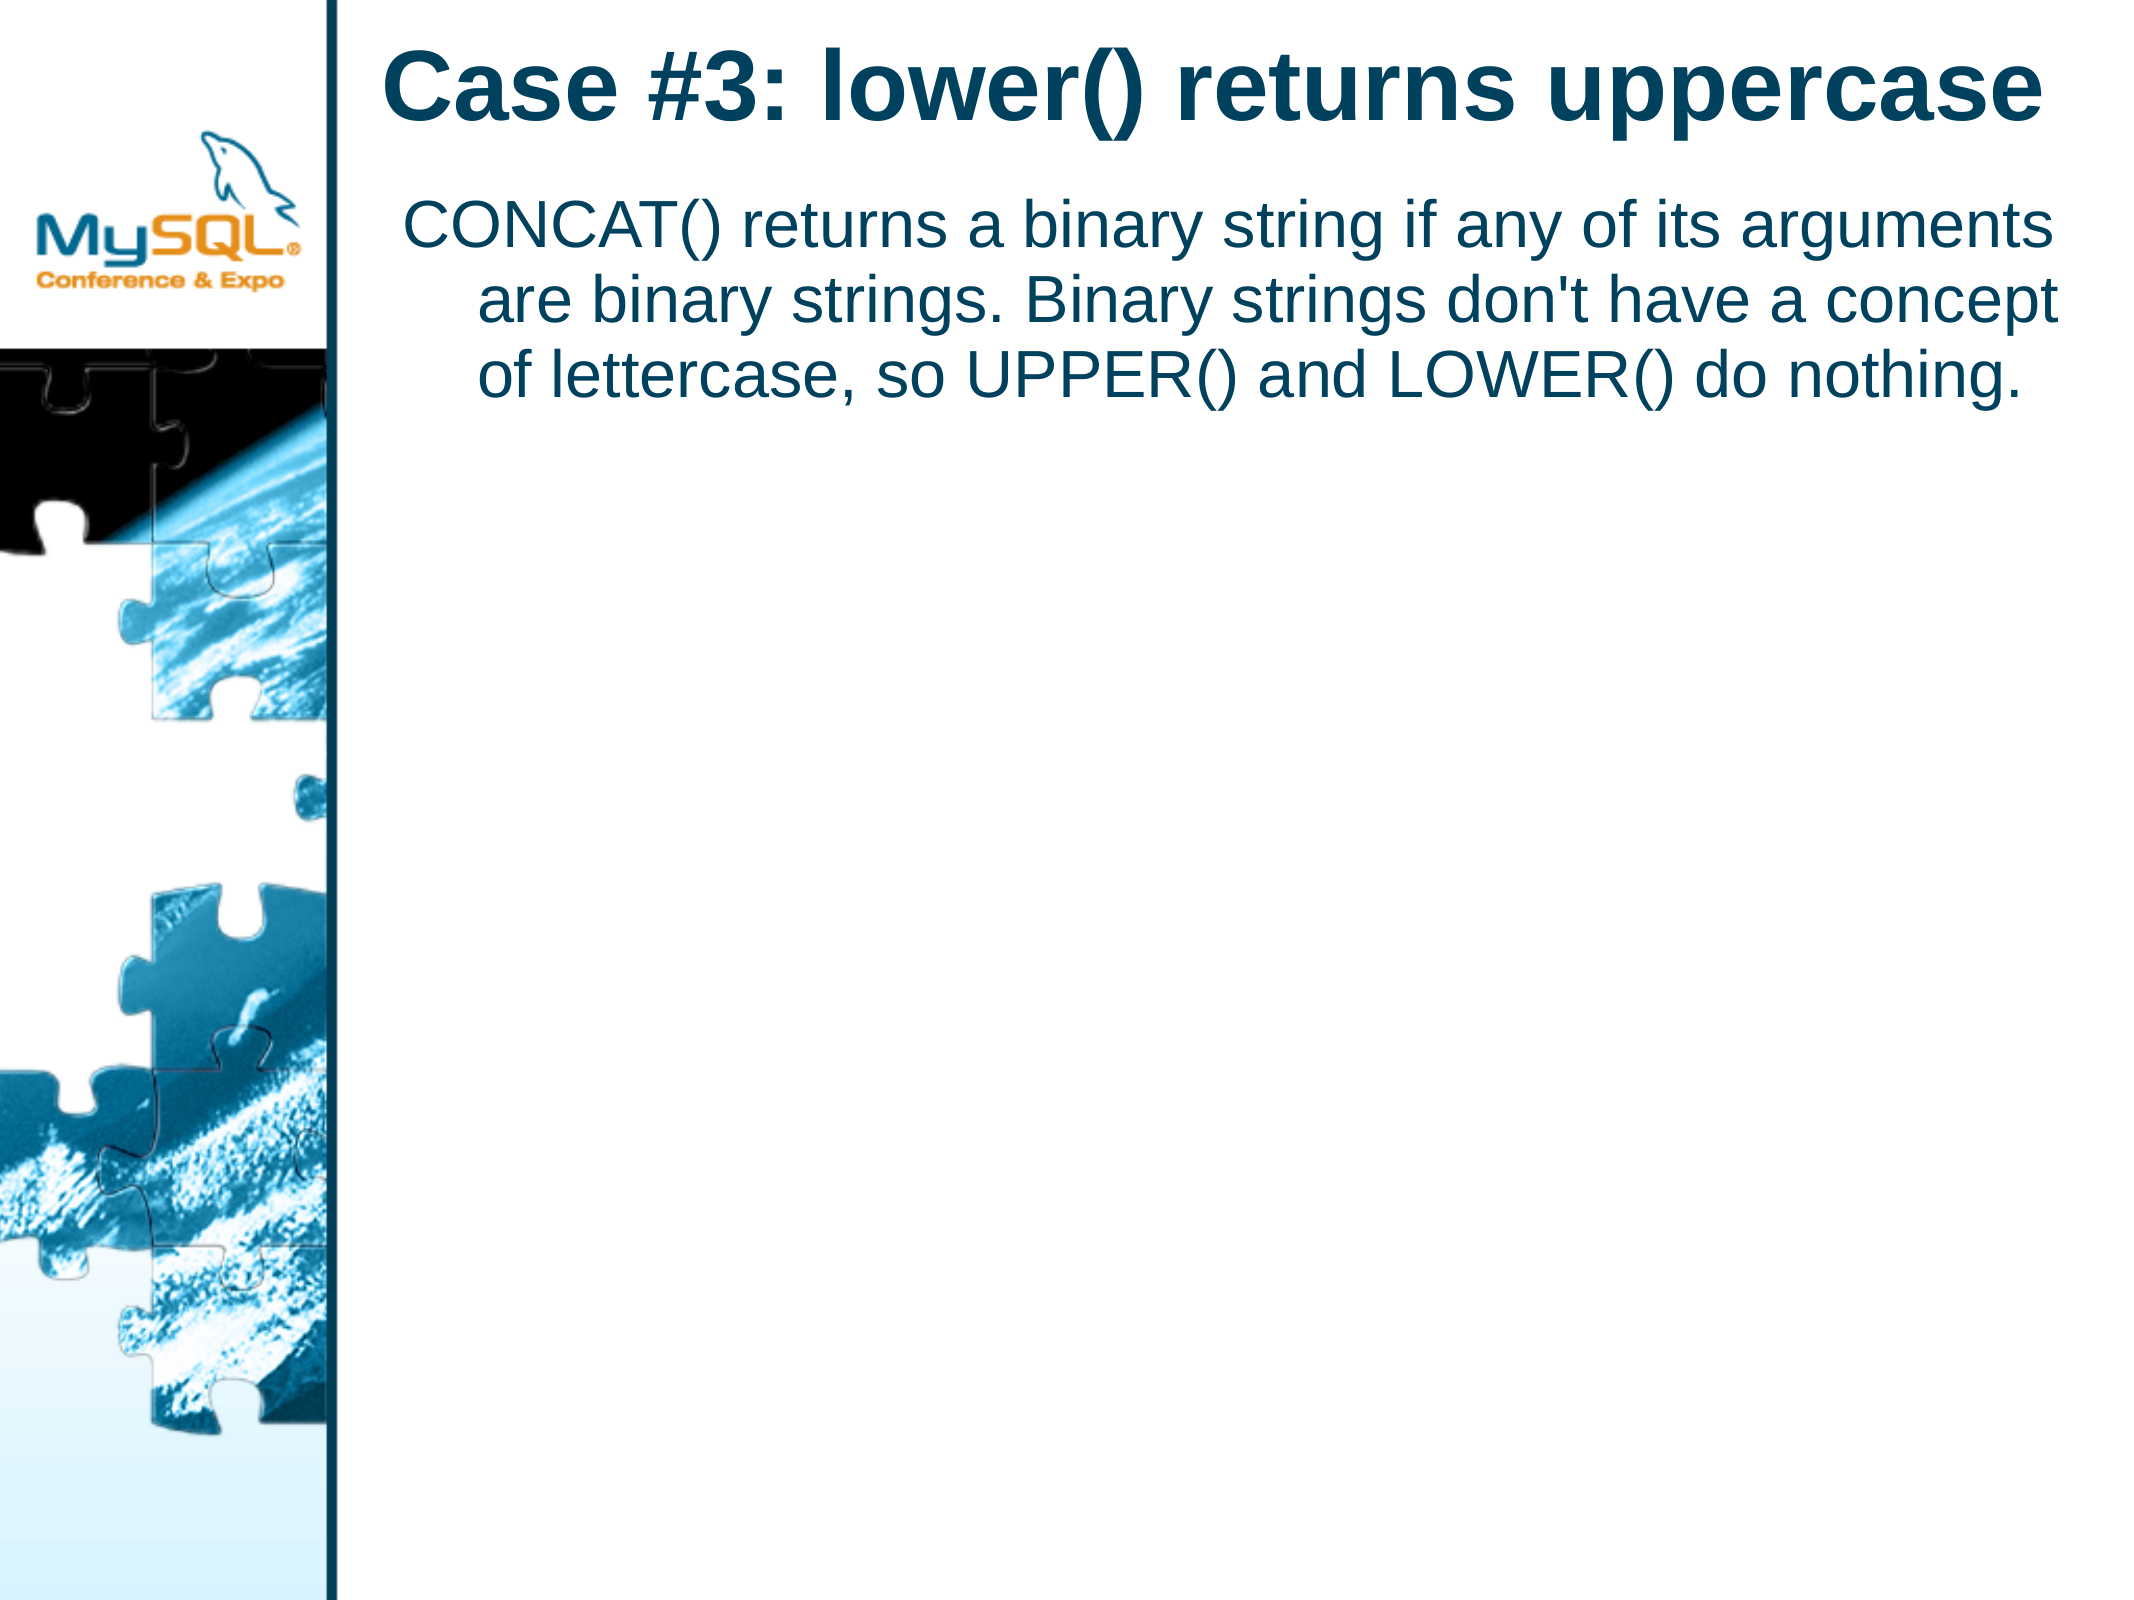

# Case #3: lower() returns uppercase
CONCAT() returns a binary string if any of its arguments are binary strings. Binary strings don't have a concept of lettercase, so UPPER() and LOWER() do nothing.